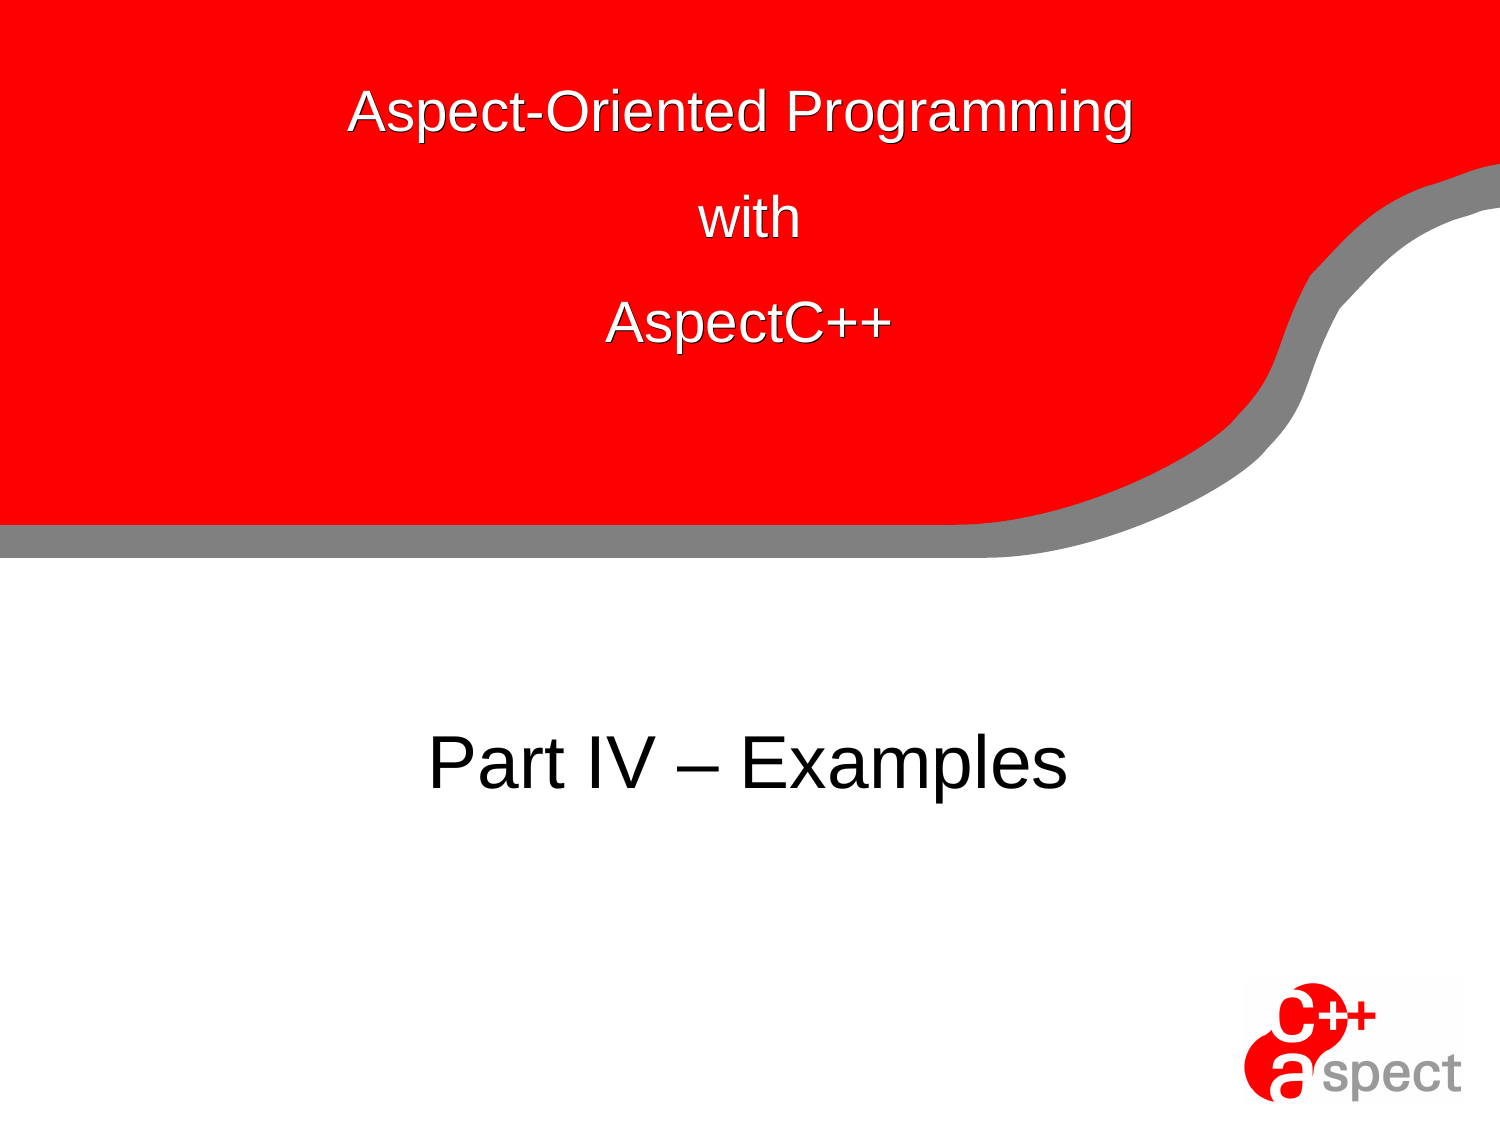

Aspect-Oriented Programming
with
AspectC++
Part IV – Examples